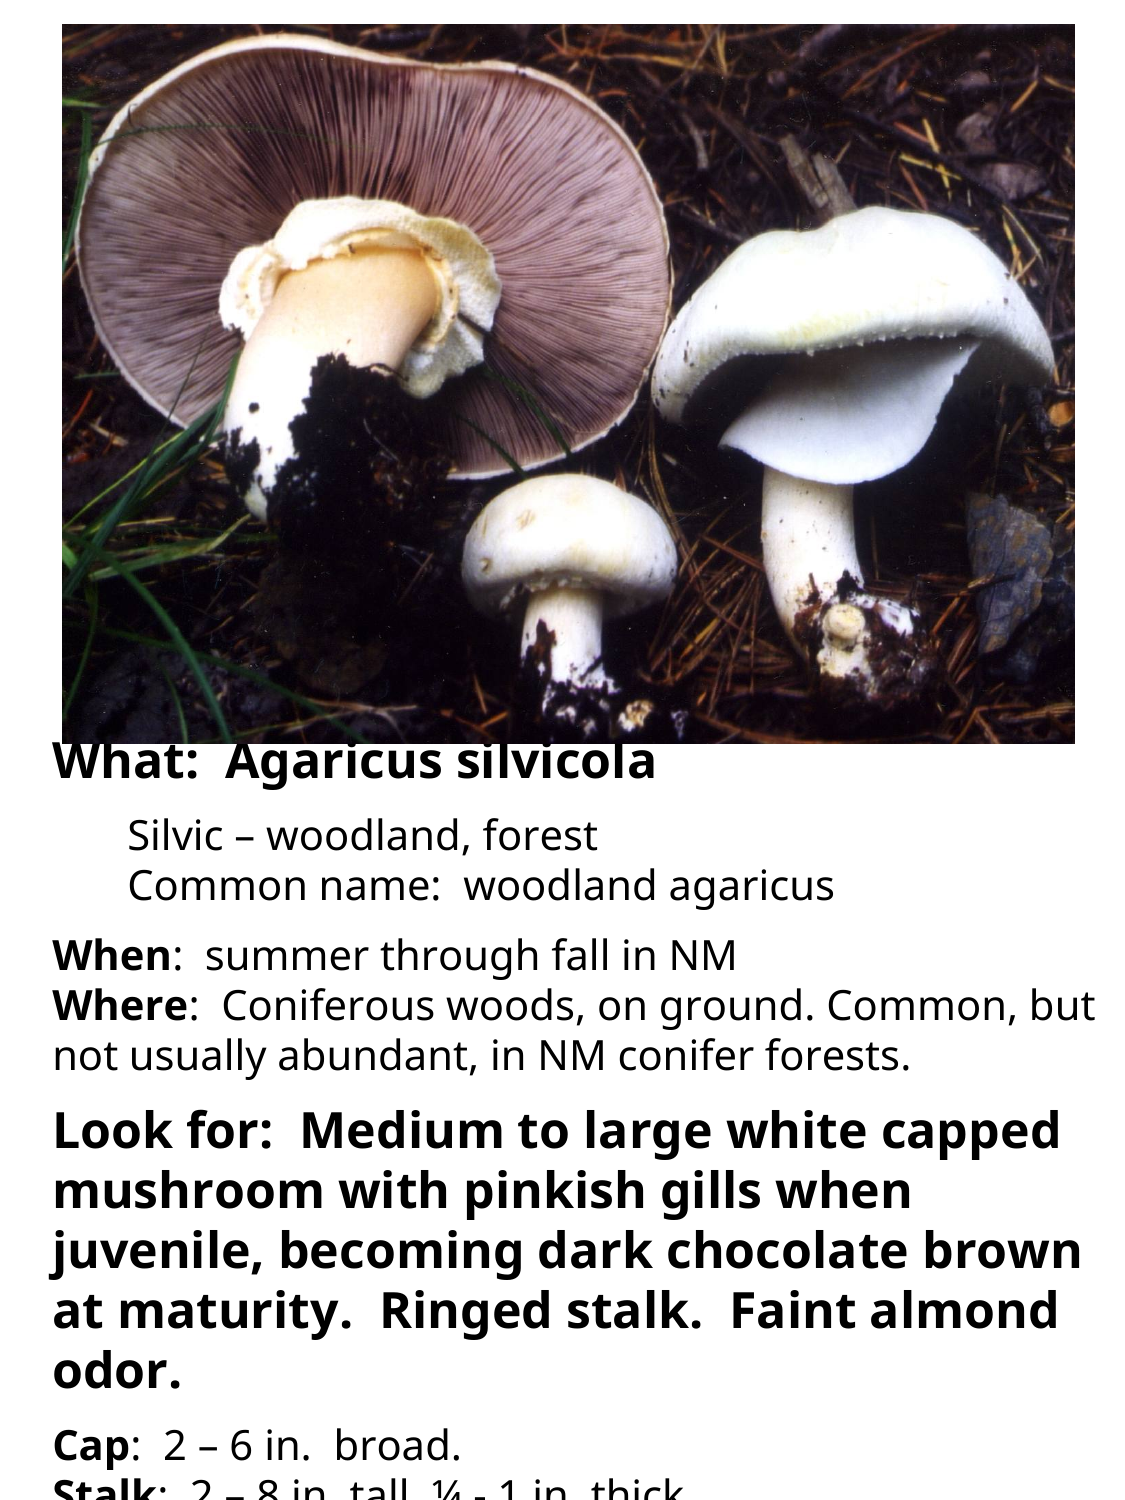

What: Agaricus silvicola
Silvic – woodland, forest
Common name: woodland agaricus
When: summer through fall in NM
Where: Coniferous woods, on ground. Common, but not usually abundant, in NM conifer forests.
Look for: Medium to large white capped mushroom with pinkish gills when juvenile, becoming dark chocolate brown at maturity. Ringed stalk. Faint almond odor.
Cap: 2 – 6 in. broad.
Stalk: 2 – 8 in. tall, ¼ - 1 in. thick